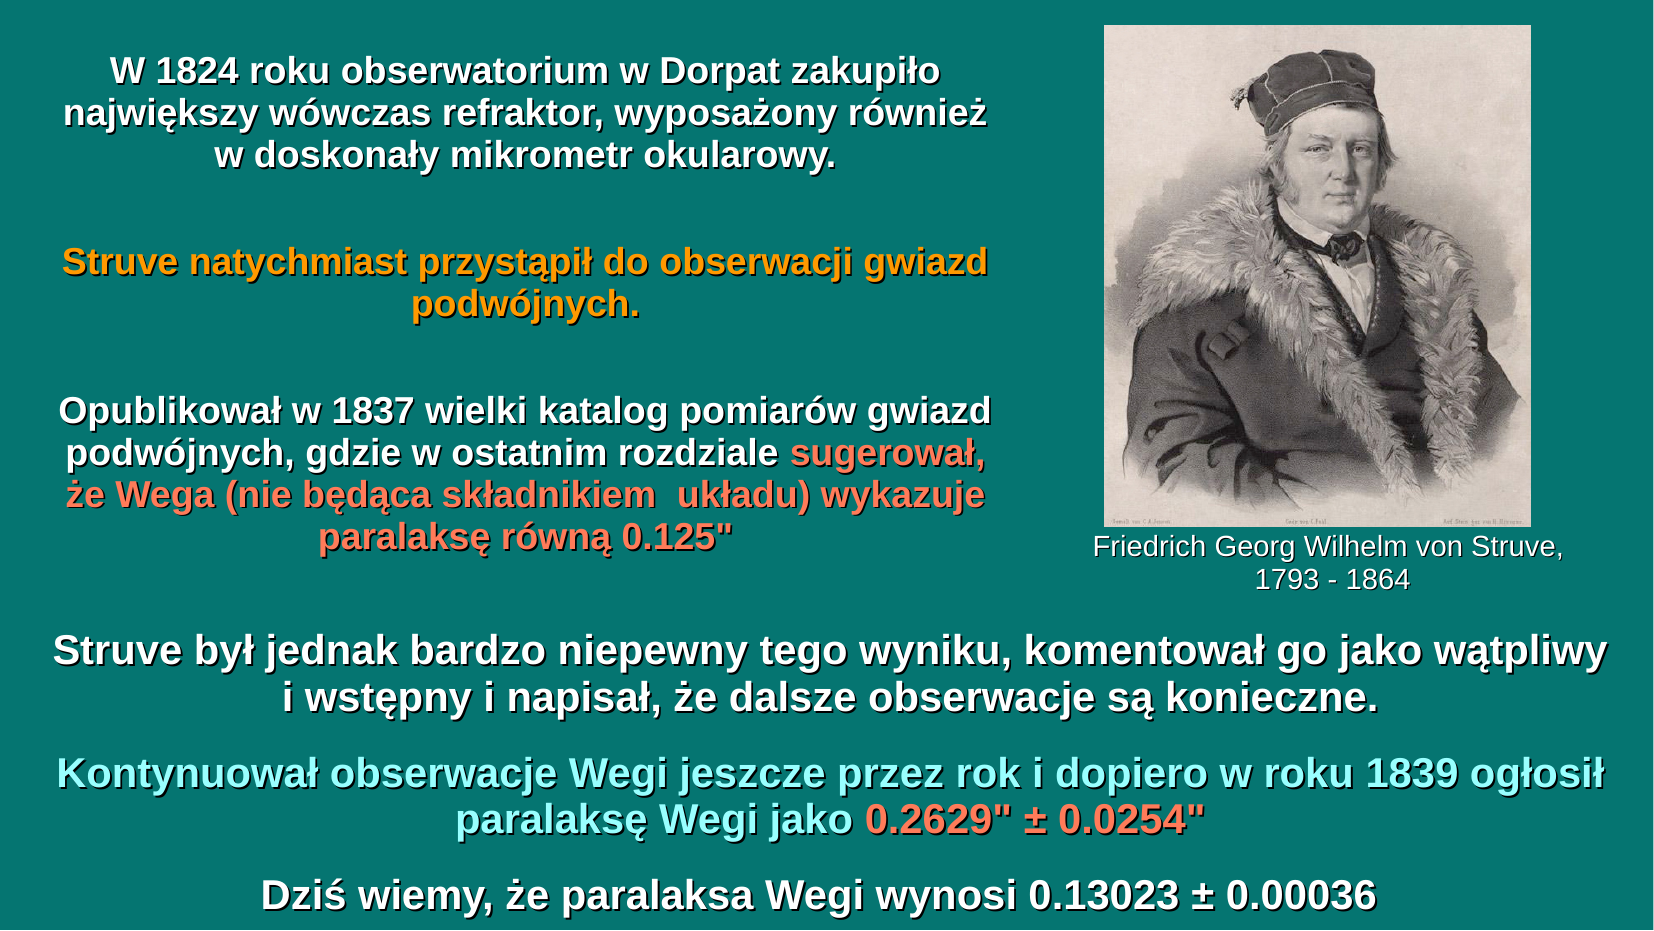

W 1824 roku obserwatorium w Dorpat zakupiło największy wówczas refraktor, wyposażony również w doskonały mikrometr okularowy.
Struve natychmiast przystąpił do obserwacji gwiazd podwójnych.
Opublikował w 1837 wielki katalog pomiarów gwiazd podwójnych, gdzie w ostatnim rozdziale sugerował, że Wega (nie będąca składnikiem układu) wykazuje paralaksę równą 0.125"
#
Friedrich Georg Wilhelm von Struve,
1793 - 1864
Struve był jednak bardzo niepewny tego wyniku, komentował go jako wątpliwy i wstępny i napisał, że dalsze obserwacje są konieczne.
Kontynuował obserwacje Wegi jeszcze przez rok i dopiero w roku 1839 ogłosił paralaksę Wegi jako 0.2629" ± 0.0254"
Dziś wiemy, że paralaksa Wegi wynosi 0.13023 ± 0.00036